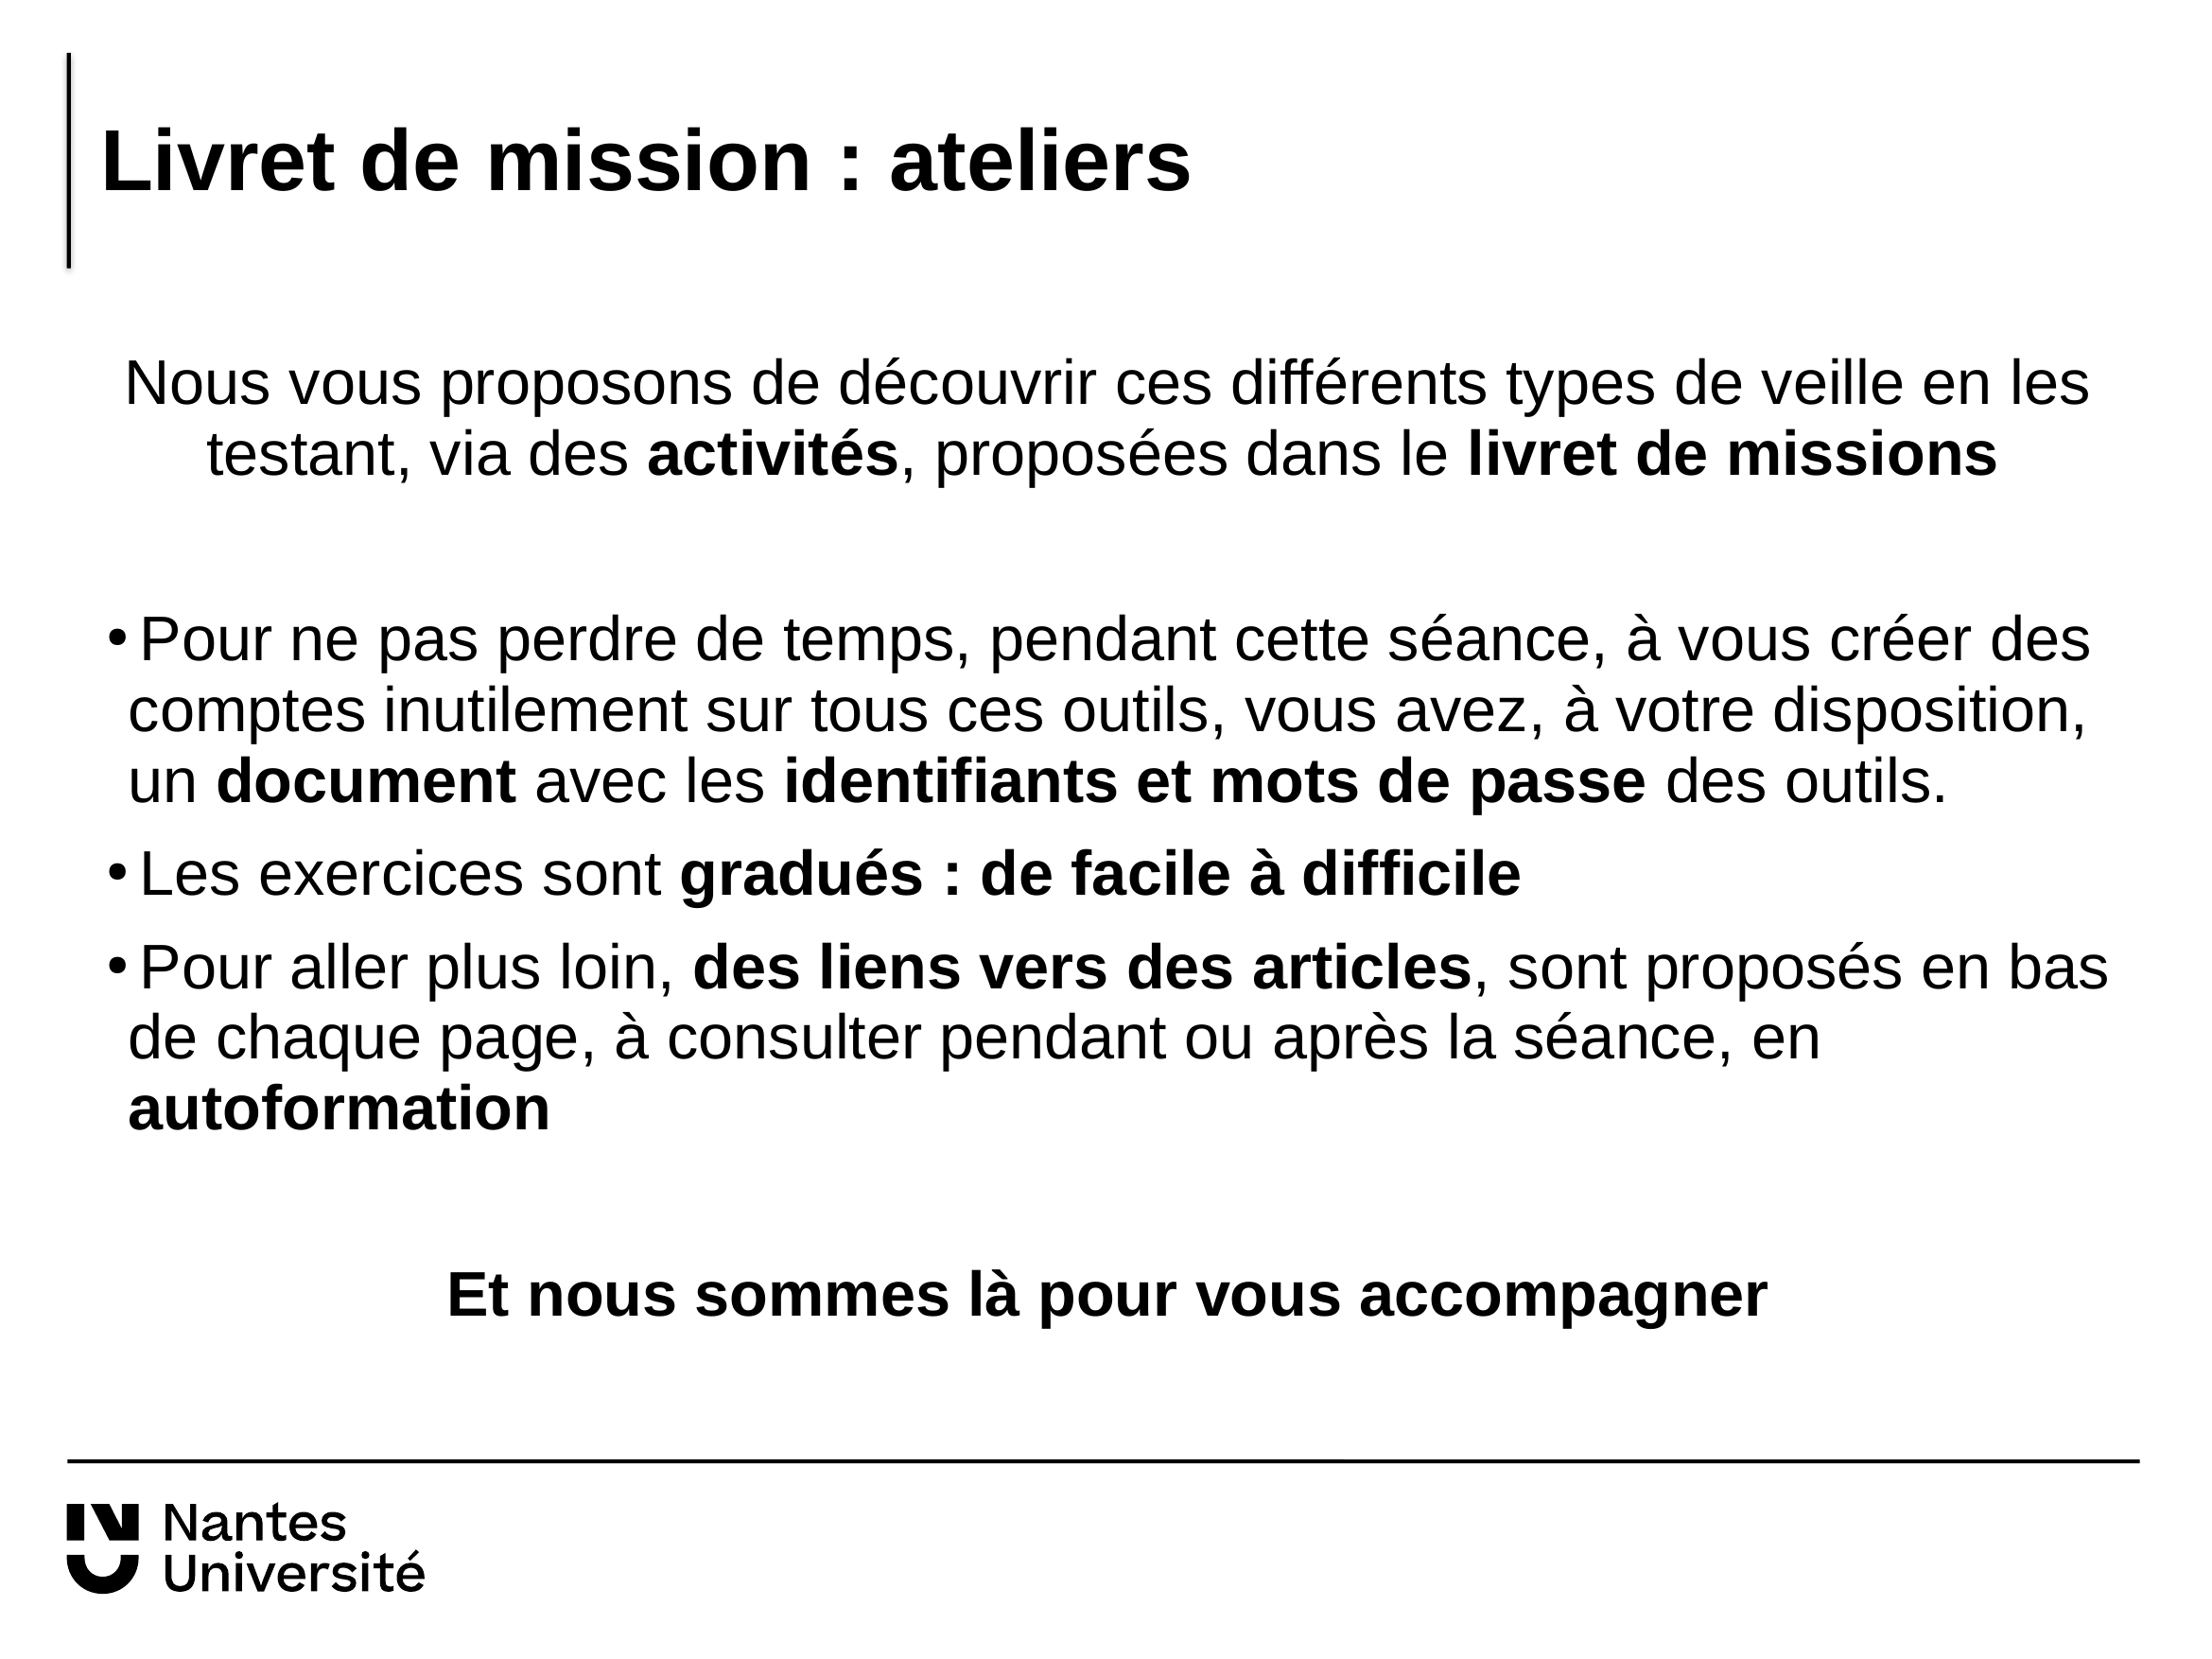

# Livret de mission : ateliers
Nous vous proposons de découvrir ces différents types de veille en les testant, via des activités, proposées dans le livret de missions
Pour ne pas perdre de temps, pendant cette séance, à vous créer des comptes inutilement sur tous ces outils, vous avez, à votre disposition, un document avec les identifiants et mots de passe des outils.
Les exercices sont gradués : de facile à difficile
Pour aller plus loin, des liens vers des articles, sont proposés en bas de chaque page, à consulter pendant ou après la séance, en autoformation
Et nous sommes là pour vous accompagner